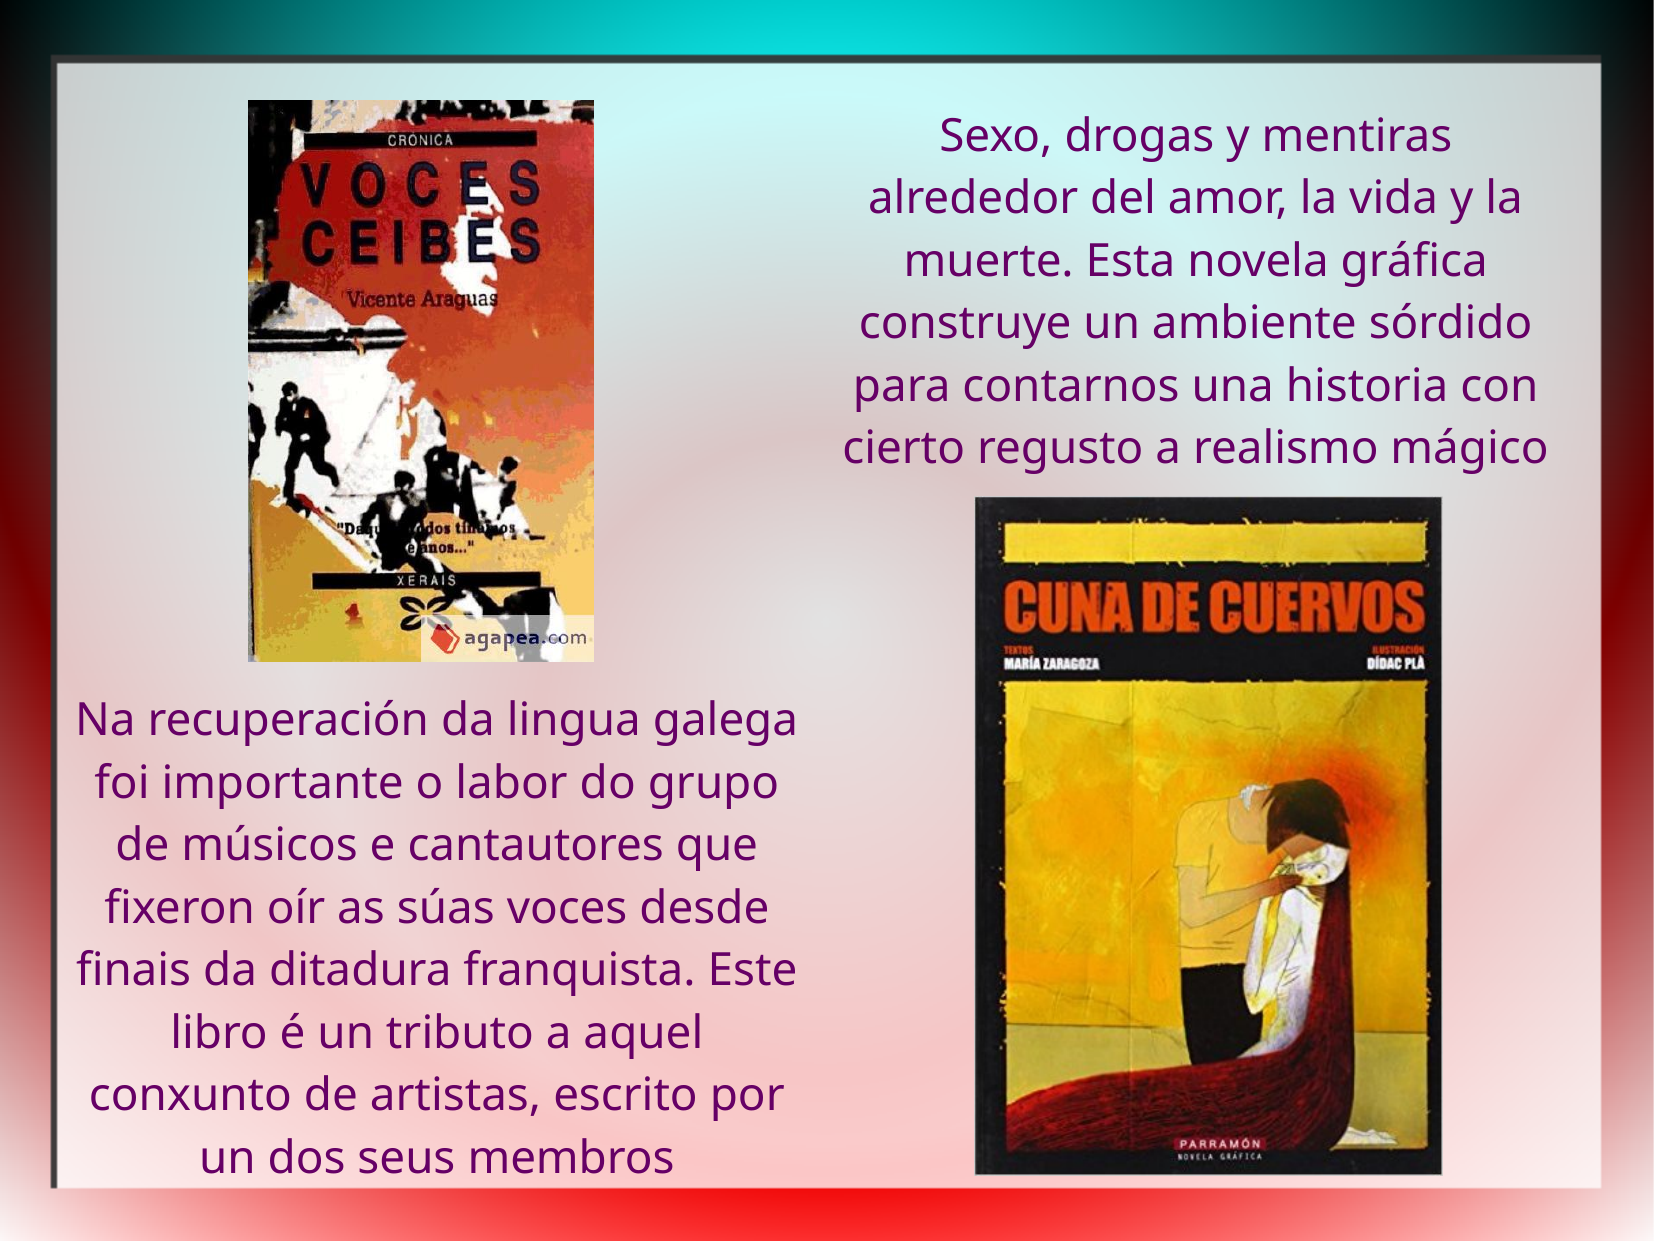

Sexo, drogas y mentiras alrededor del amor, la vida y la muerte. Esta novela gráfica construye un ambiente sórdido para contarnos una historia con cierto regusto a realismo mágico
Na recuperación da lingua galega foi importante o labor do grupo de músicos e cantautores que fixeron oír as súas voces desde finais da ditadura franquista. Este libro é un tributo a aquel conxunto de artistas, escrito por un dos seus membros